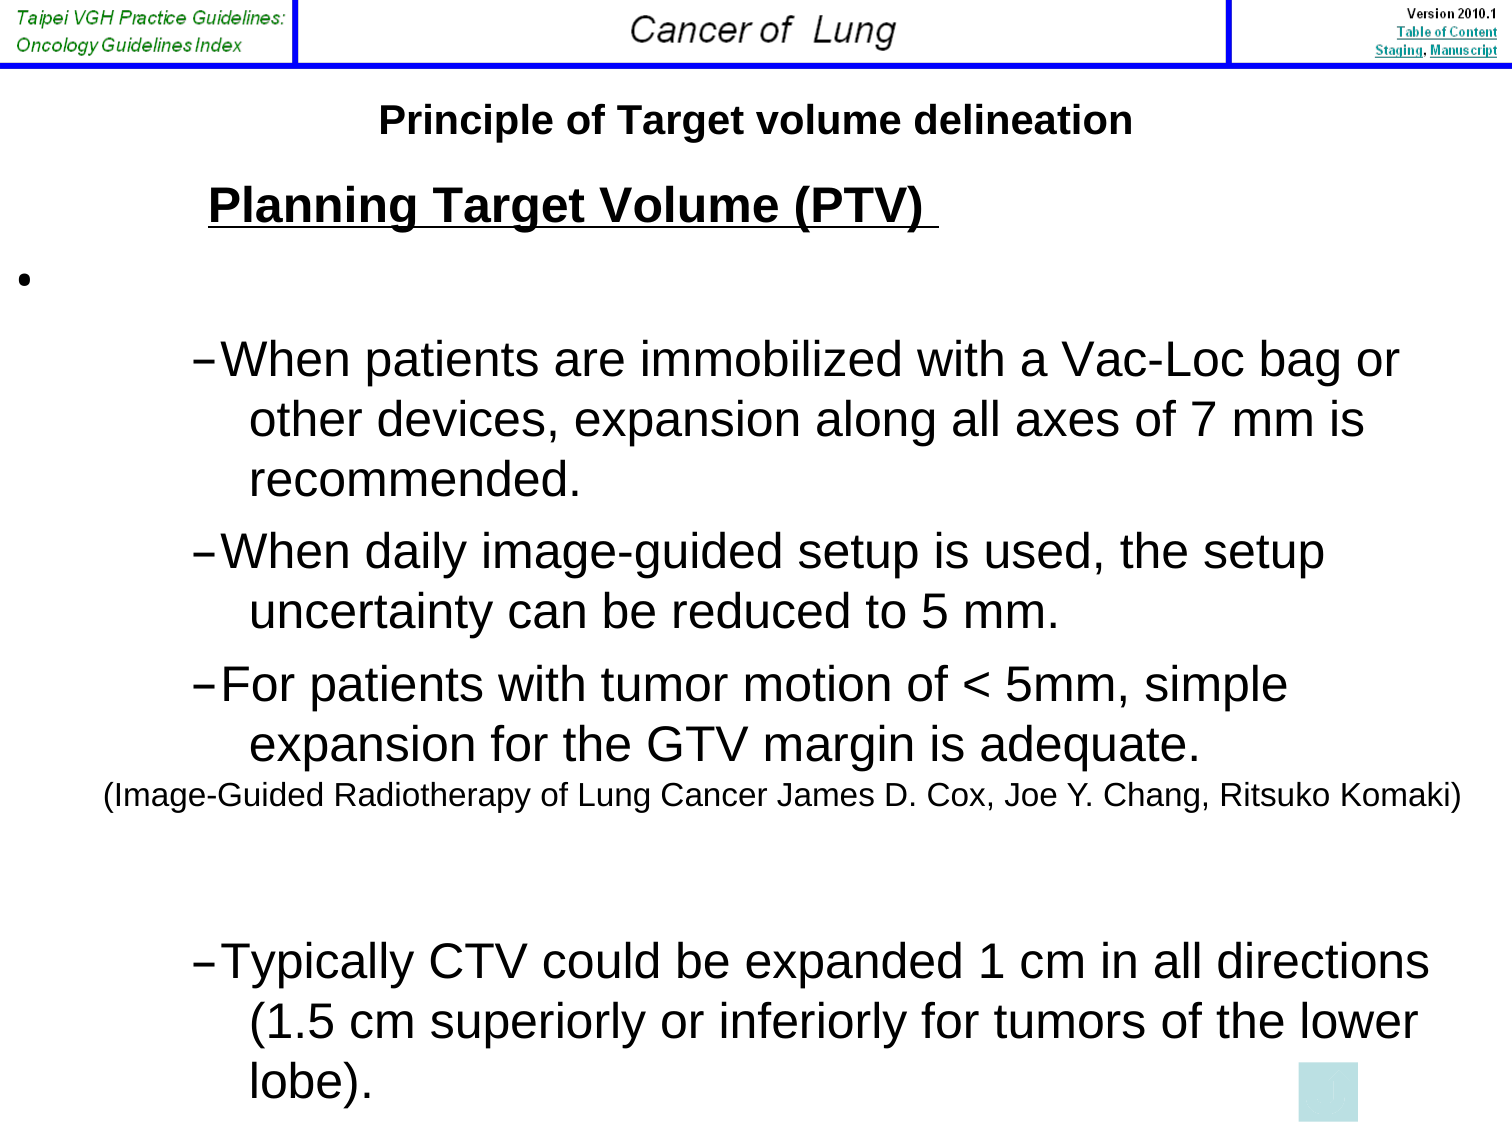

# Principle of Target volume delineation
	Planning Target Volume (PTV)
When patients are immobilized with a Vac-Loc bag or other devices, expansion along all axes of 7 mm is recommended.
When daily image-guided setup is used, the setup uncertainty can be reduced to 5 mm.
For patients with tumor motion of < 5mm, simple expansion for the GTV margin is adequate.
Typically CTV could be expanded 1 cm in all directions (1.5 cm superiorly or inferiorly for tumors of the lower lobe).
(Image-Guided Radiotherapy of Lung Cancer James D. Cox, Joe Y. Chang, Ritsuko Komaki)